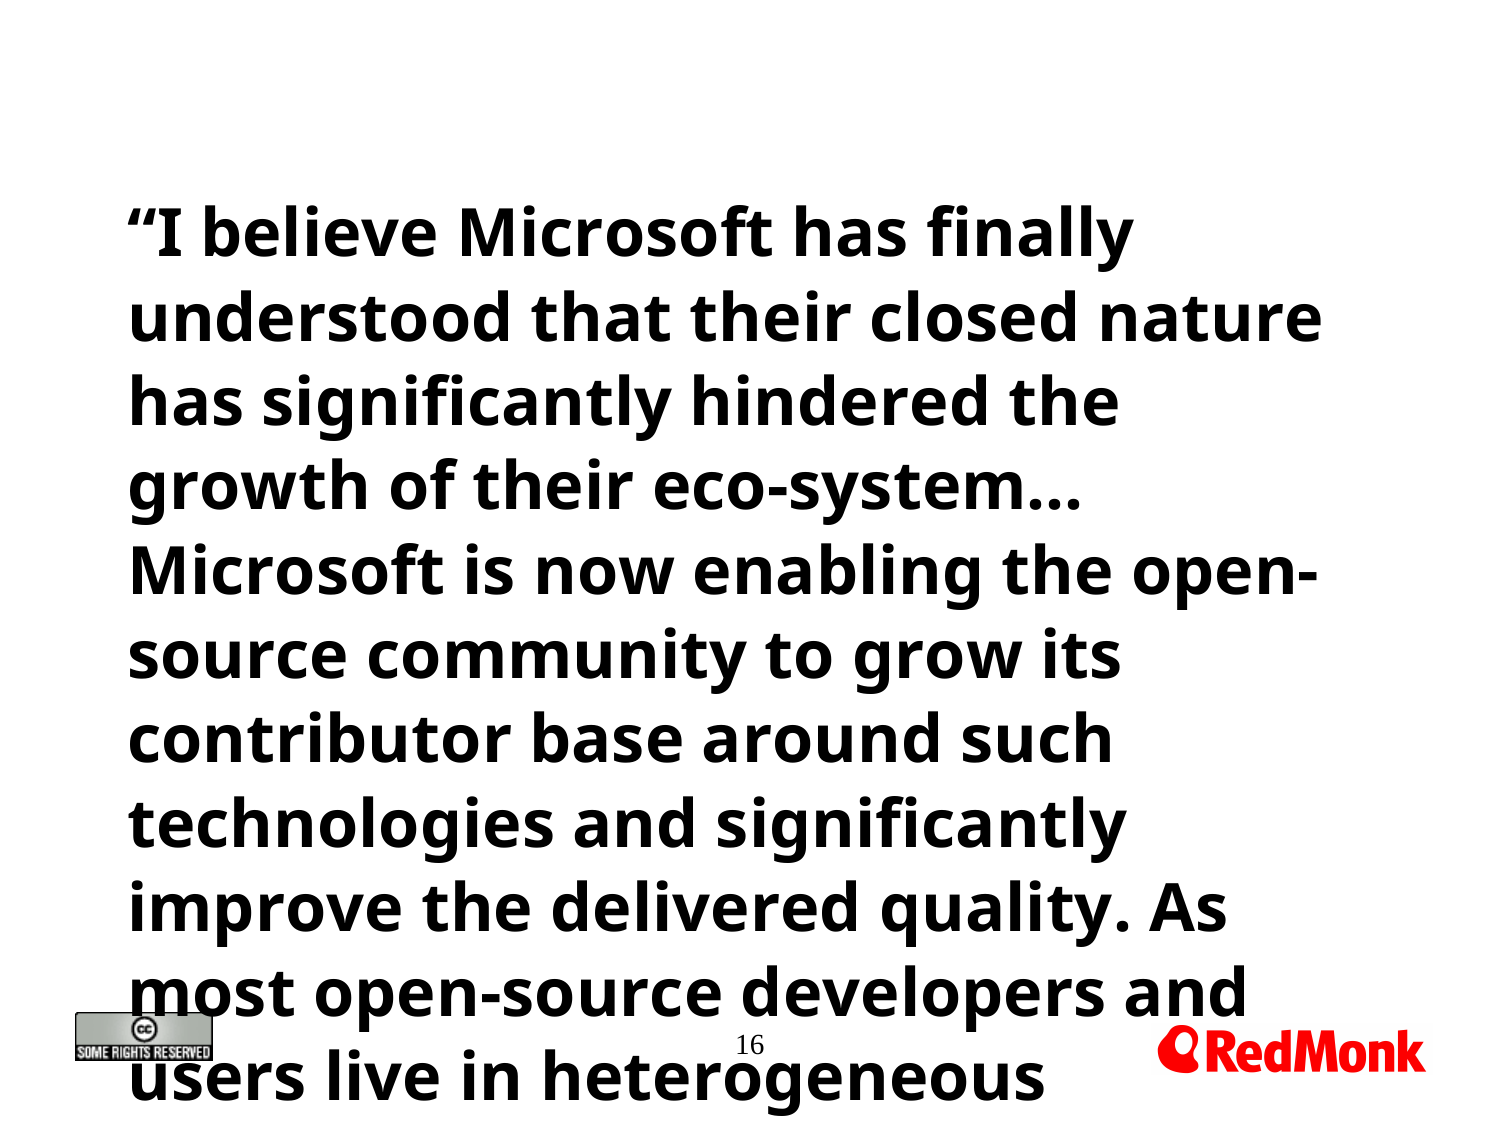

“I believe Microsoft has finally understood that their closed nature has significantly hindered the growth of their eco-system... Microsoft is now enabling the open-source community to grow its contributor base around such technologies and significantly improve the delivered quality. As most open-source developers and users live in heterogeneous environments this will benefit many.”
- Andi Gutmans, Zend, 2.21.08